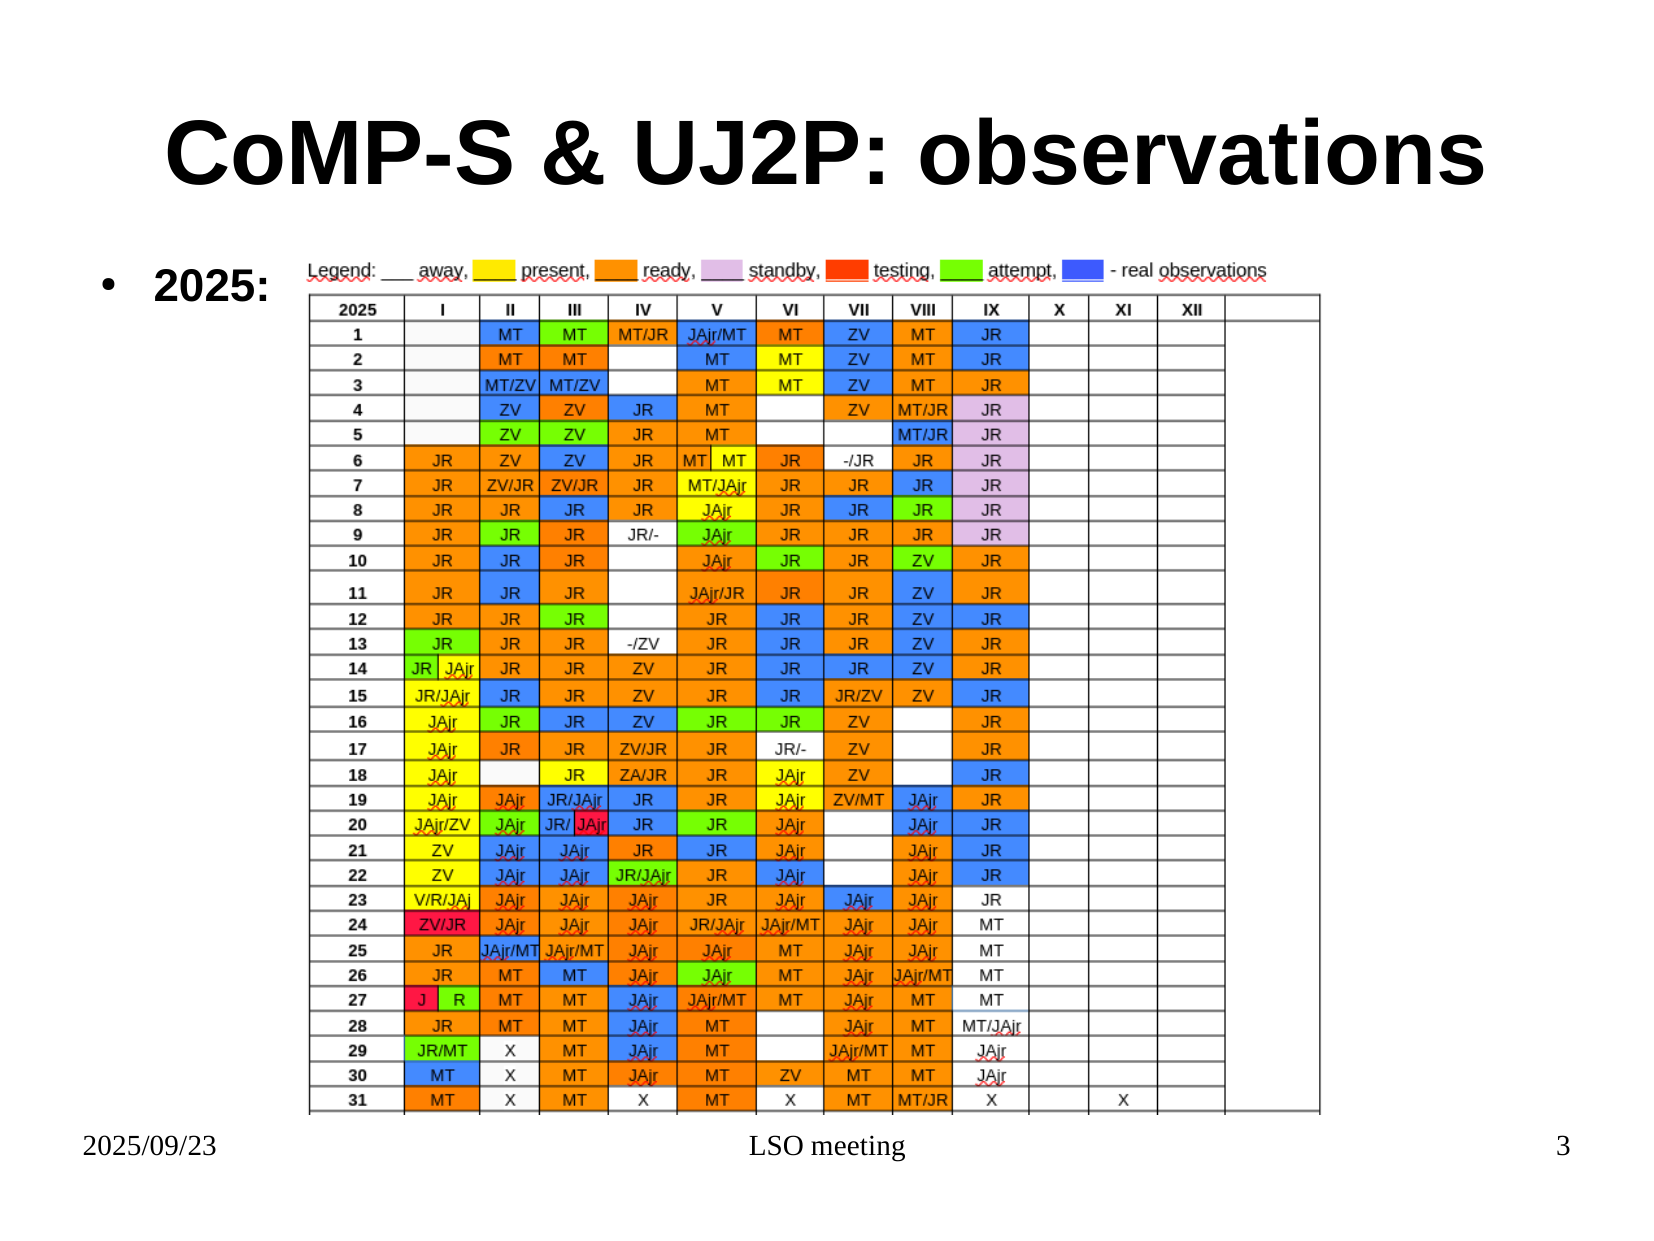

# CoMP-S & UJ2P: observations
2025:
2025/09/23
LSO meeting
3